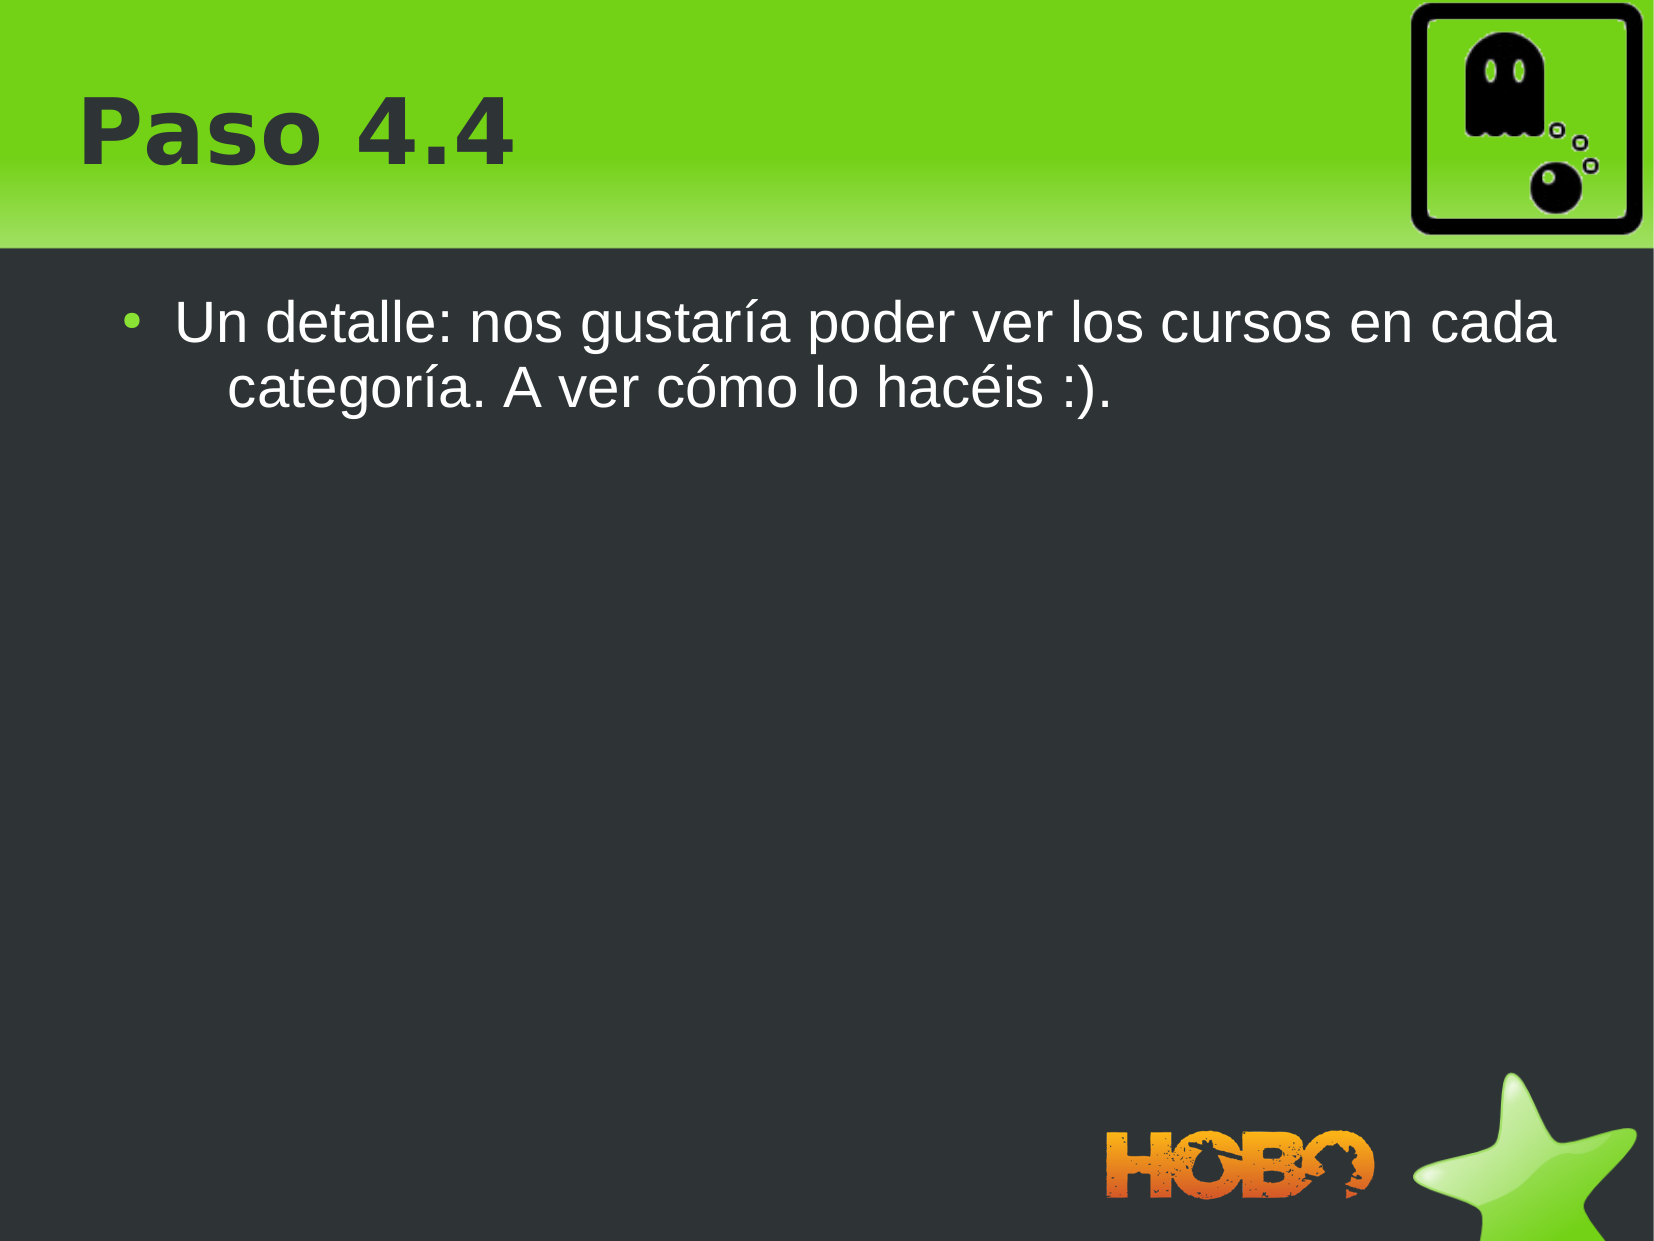

# Paso 4.4
Un detalle: nos gustaría poder ver los cursos en cada categoría. A ver cómo lo hacéis :).